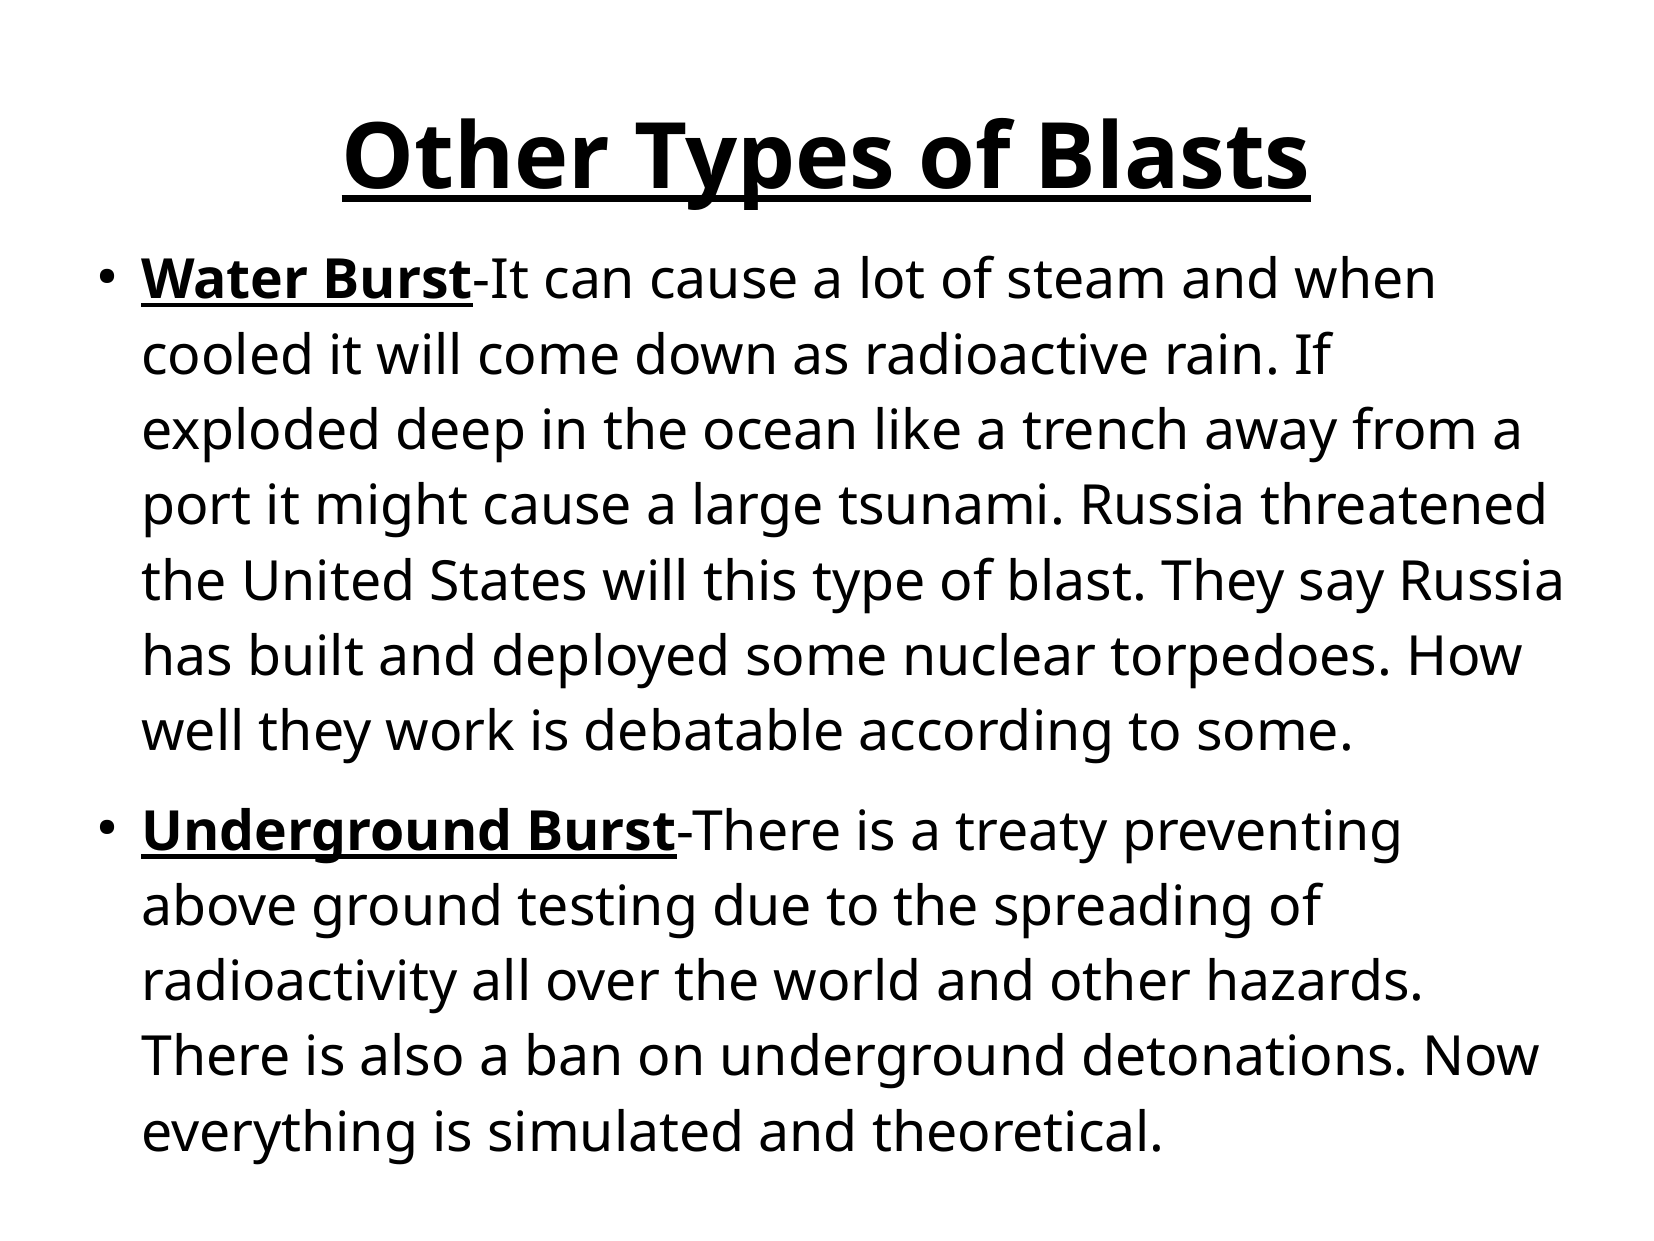

# Other Types of Blasts
Water Burst-It can cause a lot of steam and when cooled it will come down as radioactive rain. If exploded deep in the ocean like a trench away from a port it might cause a large tsunami. Russia threatened the United States will this type of blast. They say Russia has built and deployed some nuclear torpedoes. How well they work is debatable according to some.
Underground Burst-There is a treaty preventing above ground testing due to the spreading of radioactivity all over the world and other hazards. There is also a ban on underground detonations. Now everything is simulated and theoretical.